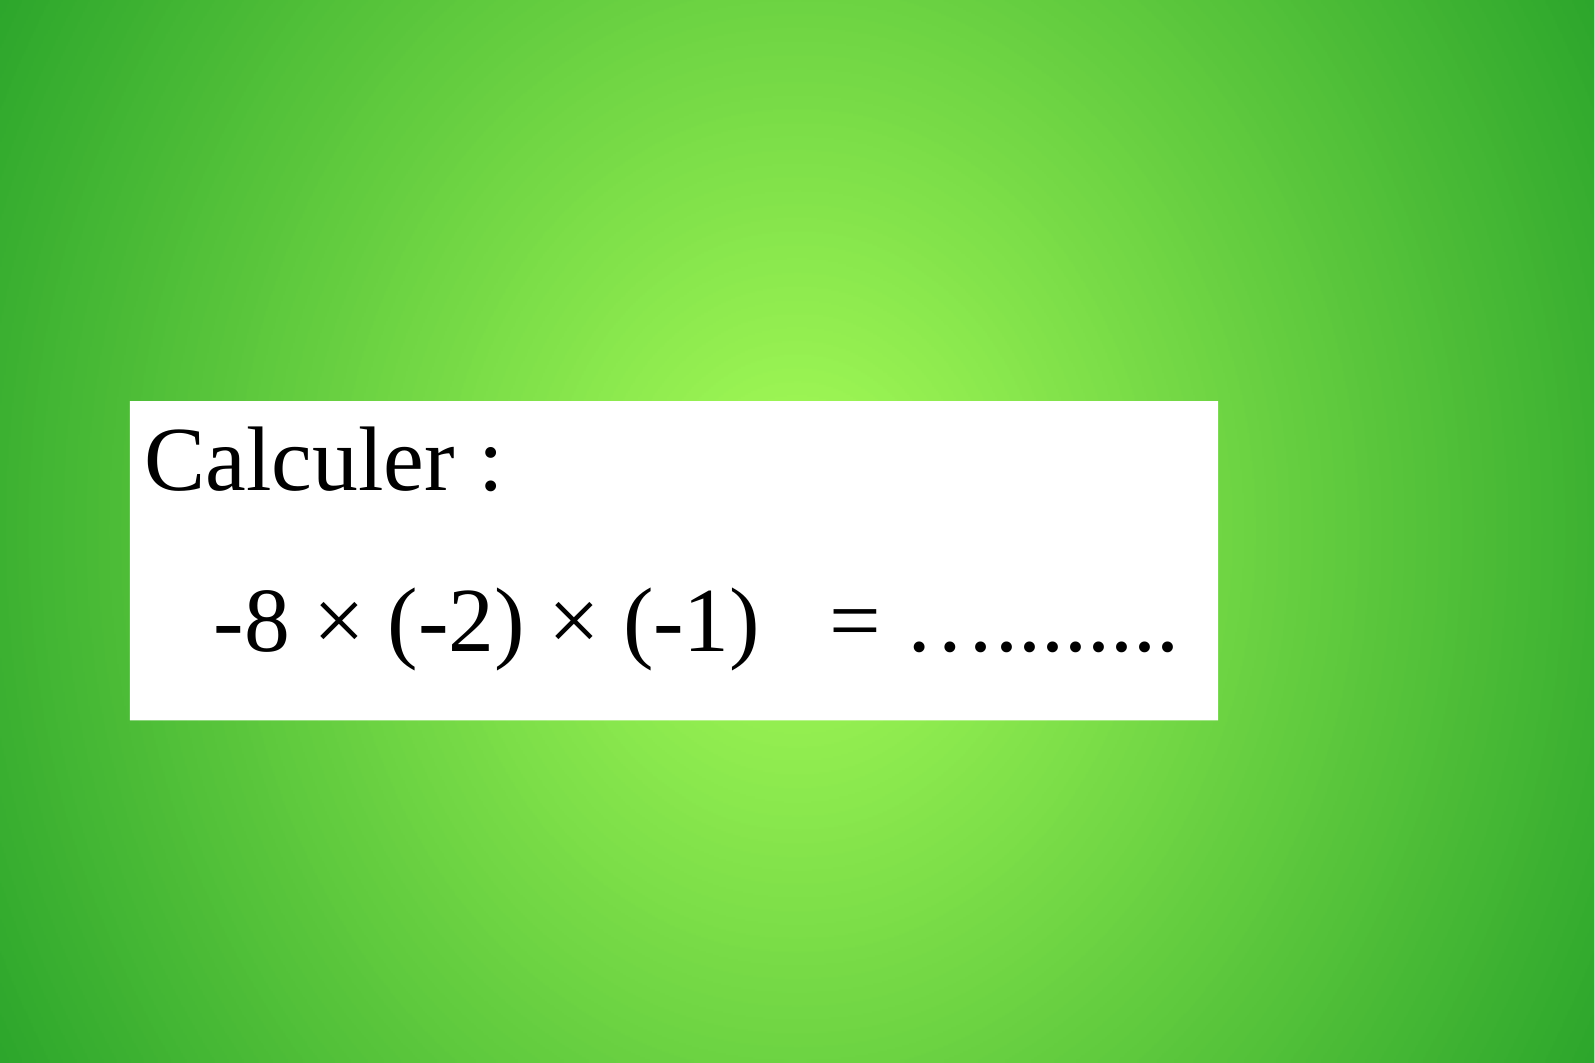

Calculer :
 -8 × (-2) × (-1) = …........